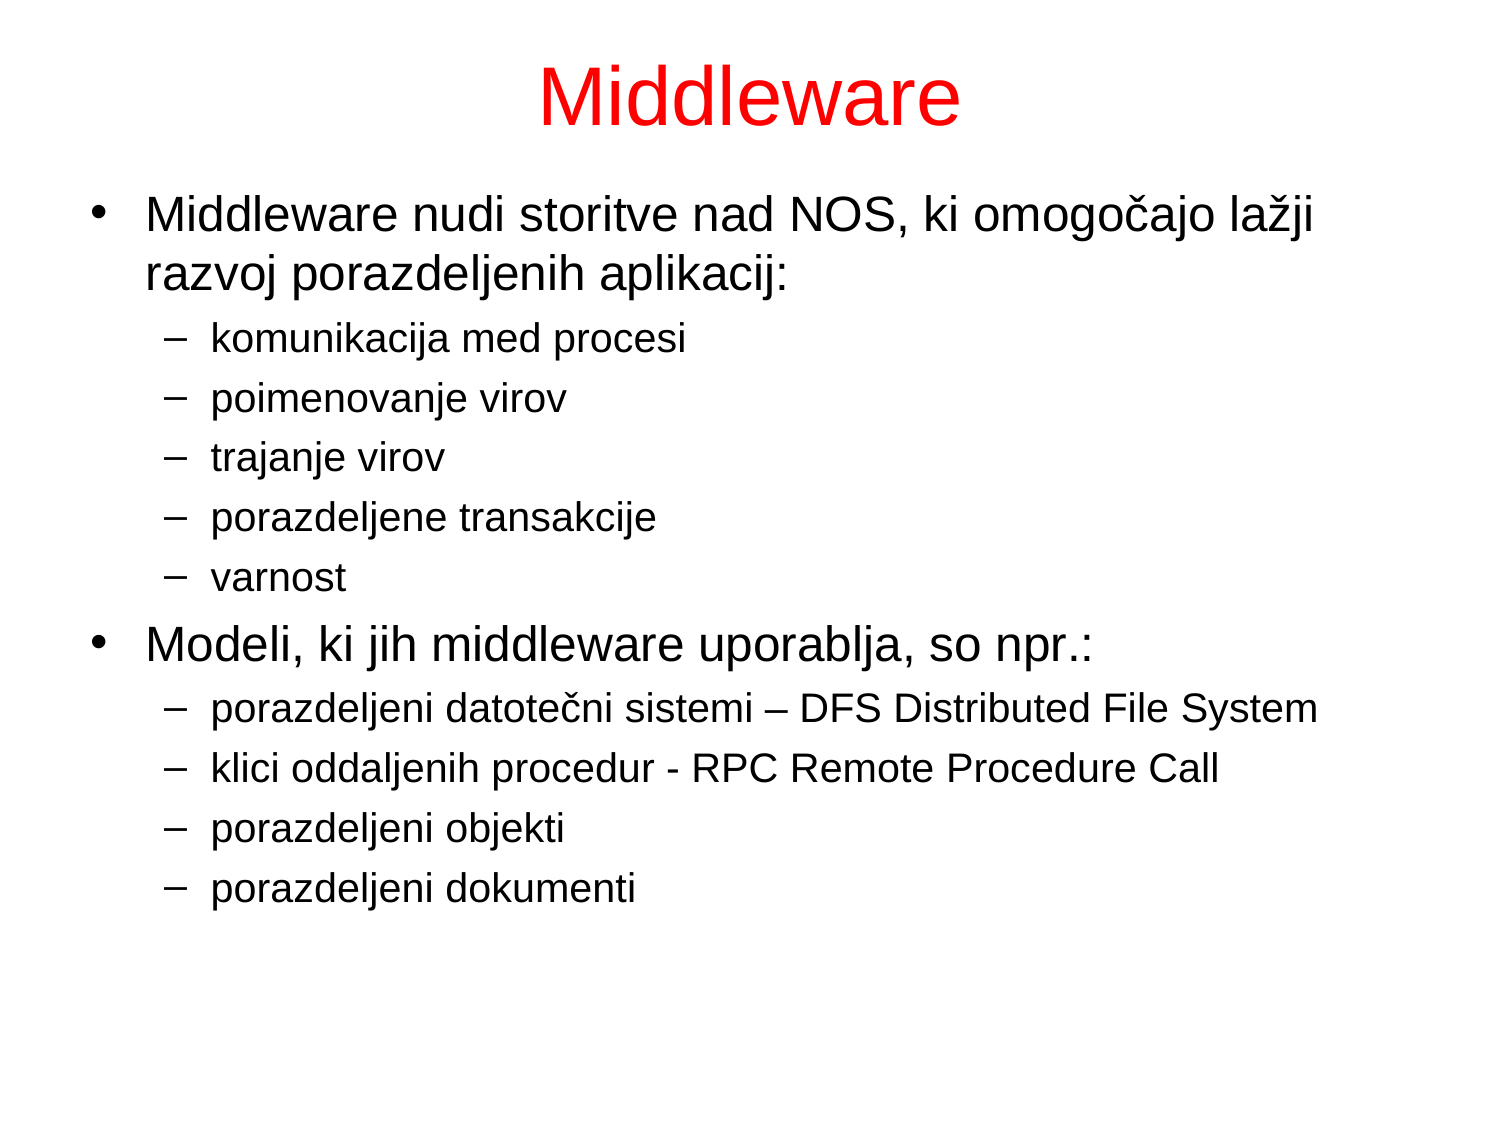

# Middleware
Middleware nudi storitve nad NOS, ki omogočajo lažji razvoj porazdeljenih aplikacij:
komunikacija med procesi
poimenovanje virov
trajanje virov
porazdeljene transakcije
varnost
Modeli, ki jih middleware uporablja, so npr.:
porazdeljeni datotečni sistemi – DFS Distributed File System
klici oddaljenih procedur - RPC Remote Procedure Call
porazdeljeni objekti
porazdeljeni dokumenti